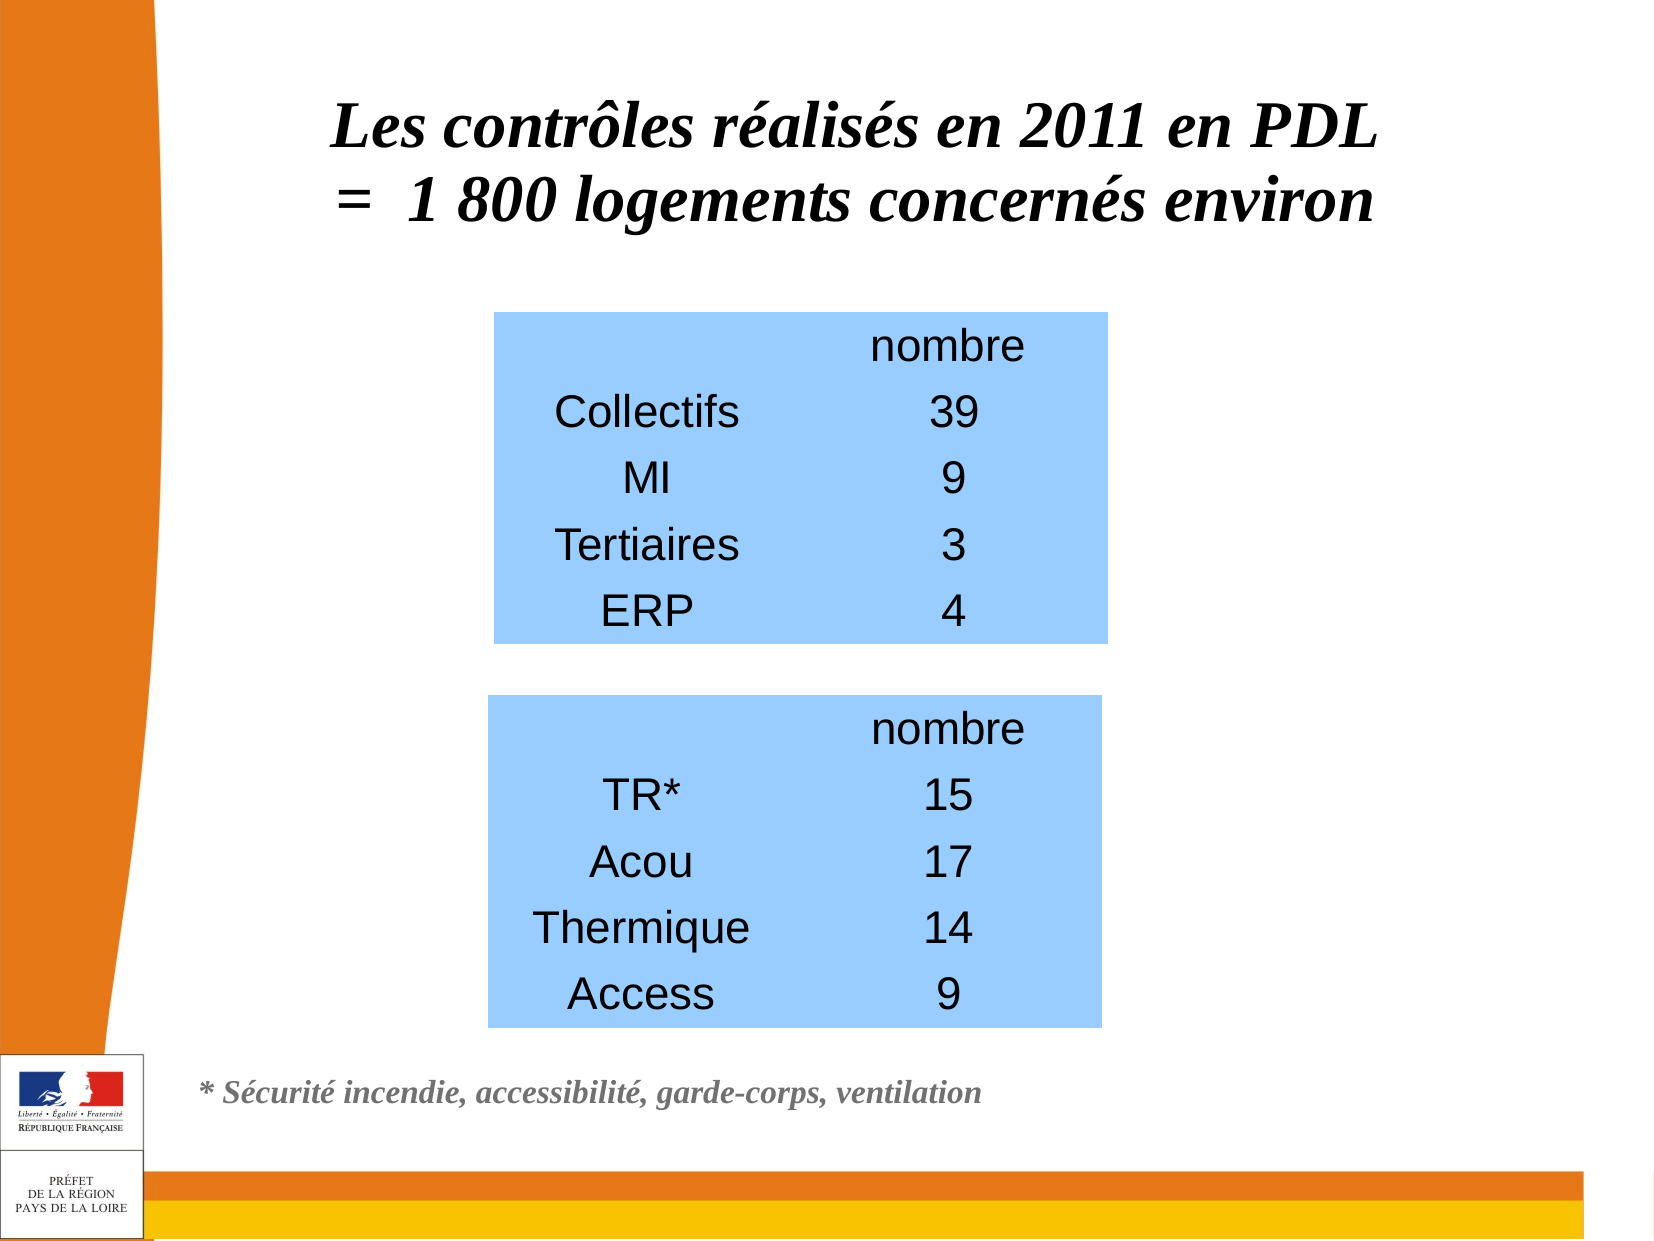

# Les contrôles réalisés en 2011 en PDL = 1 800 logements concernés environ
| | nombre |
| --- | --- |
| Collectifs | 39 |
| MI | 9 |
| Tertiaires | 3 |
| ERP | 4 |
| | nombre |
| --- | --- |
| TR\* | 15 |
| Acou | 17 |
| Thermique | 14 |
| Access | 9 |
* Sécurité incendie, accessibilité, garde-corps, ventilation